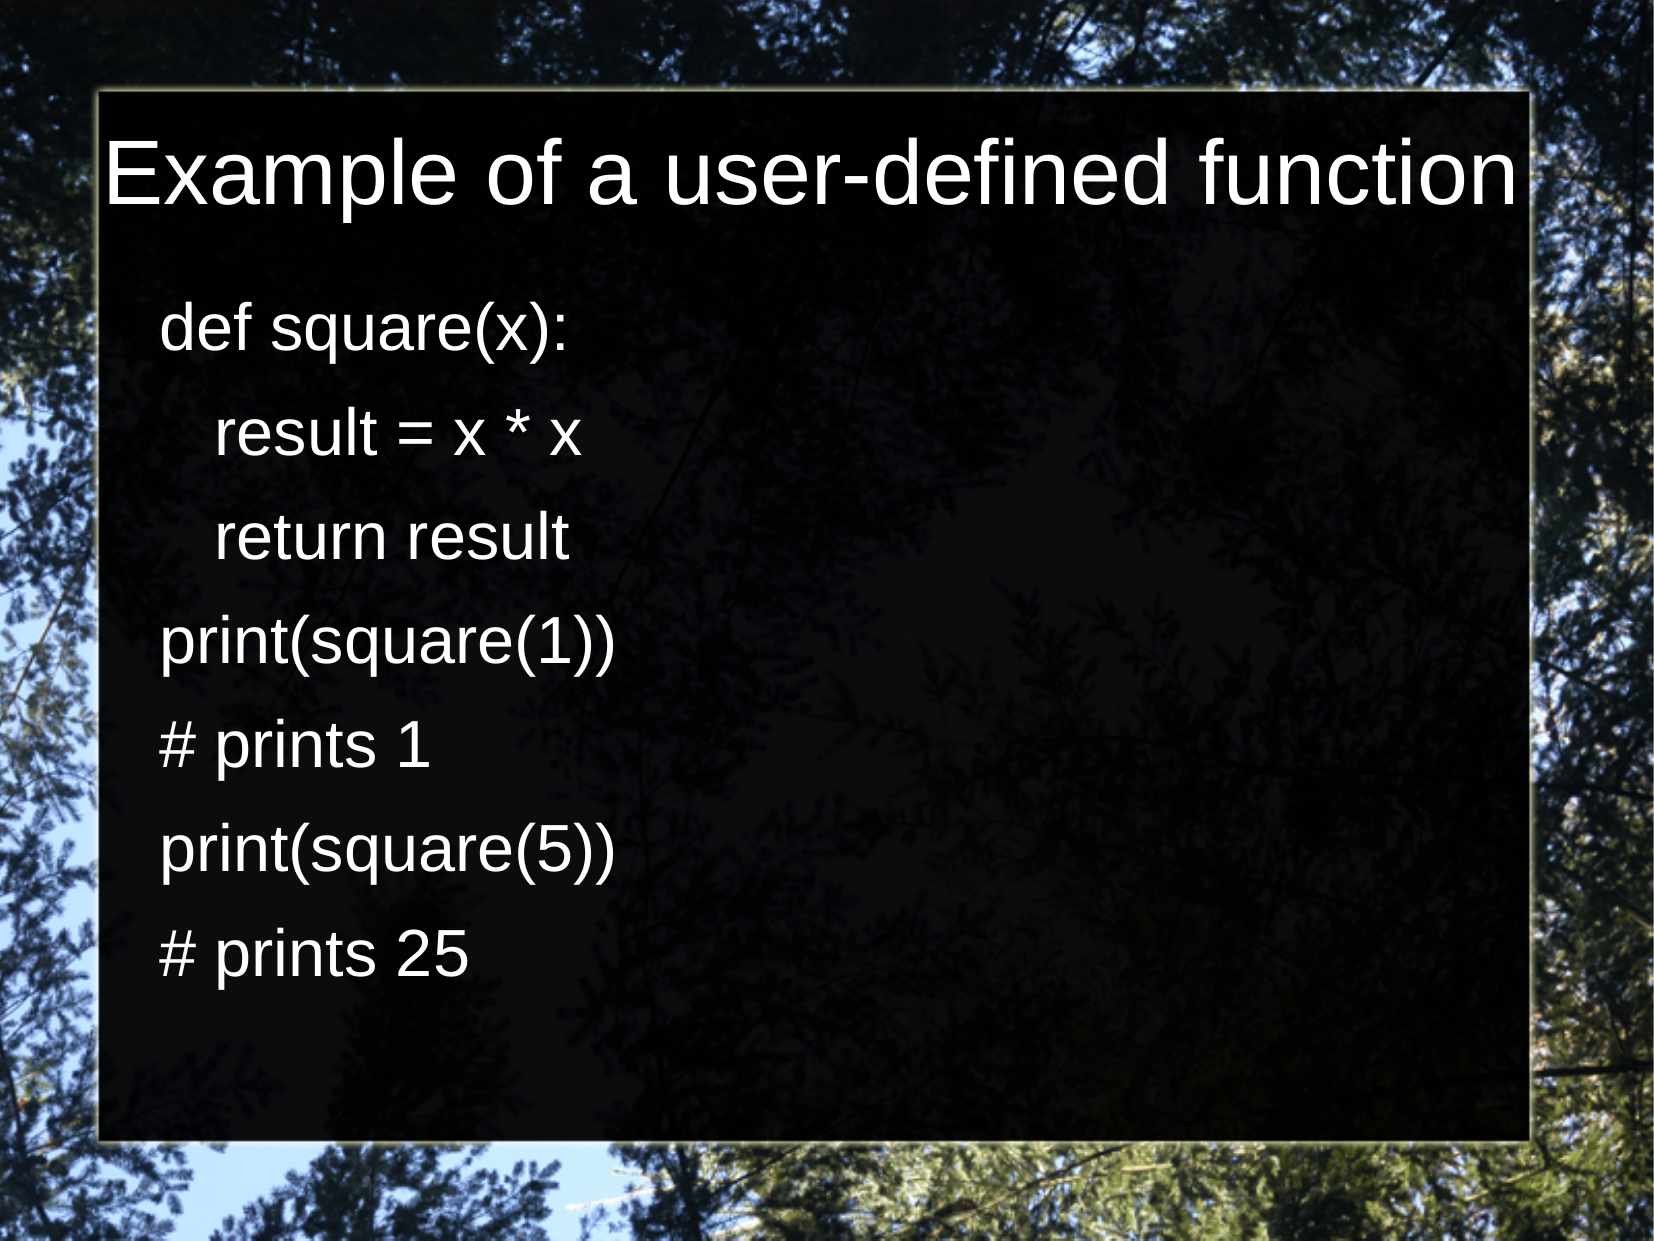

# Example of a user-defined function
def square(x):
 result = x * x
 return result
print(square(1))
# prints 1
print(square(5))
# prints 25